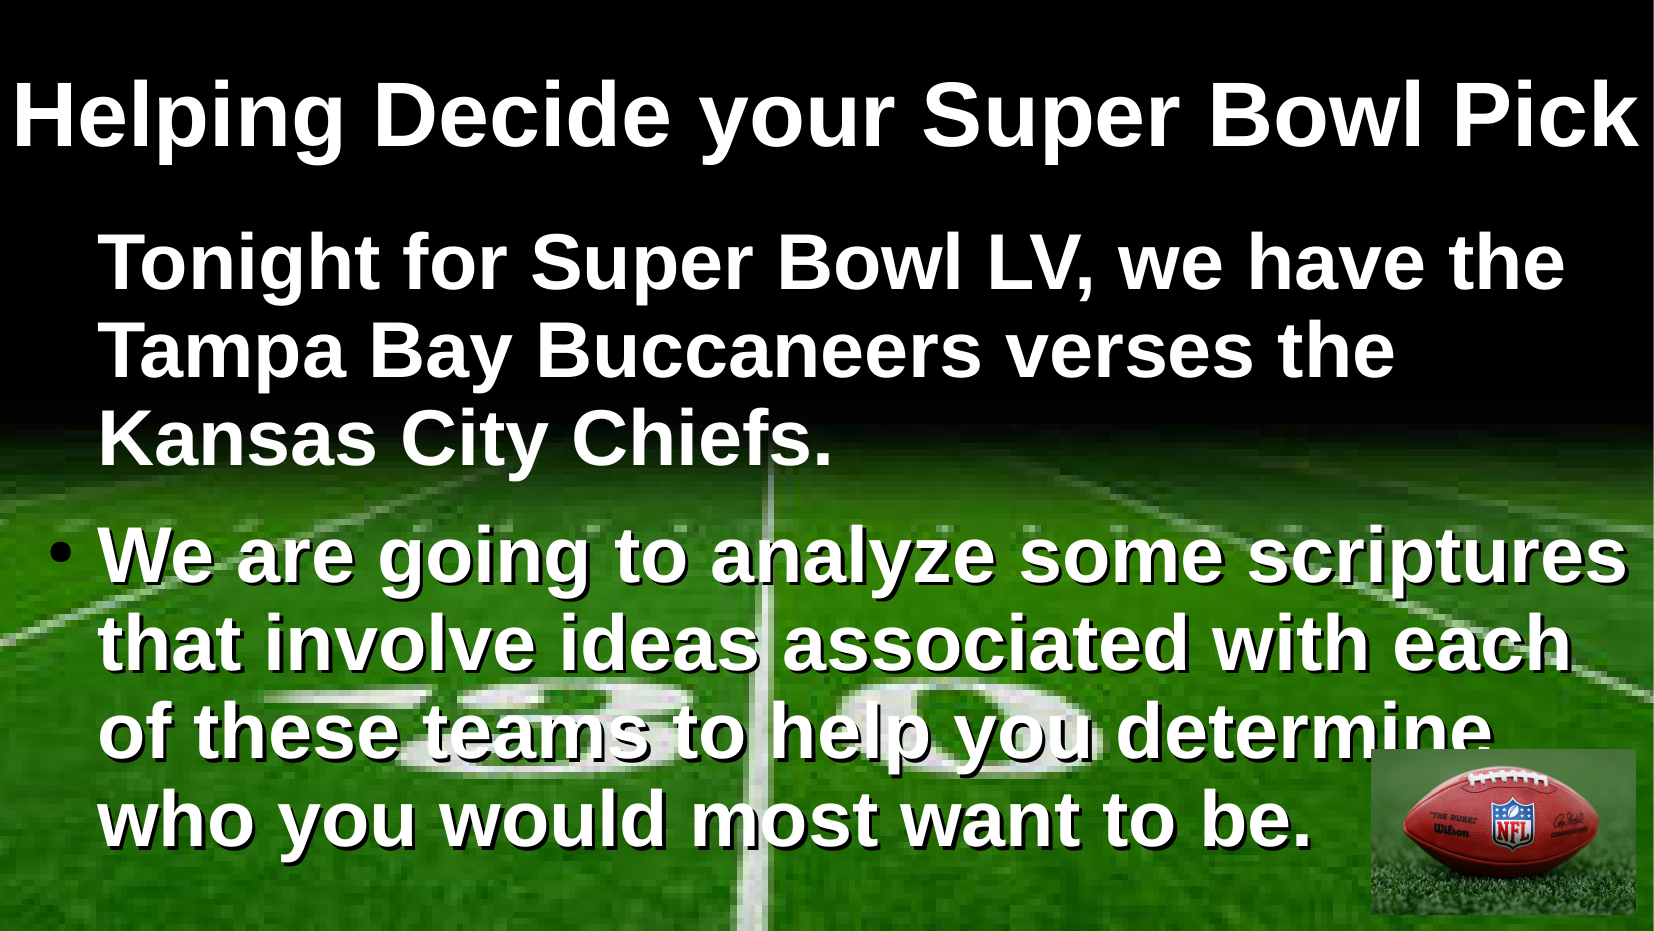

# Helping Decide your Super Bowl Pick
Tonight for Super Bowl LV, we have the Tampa Bay Buccaneers verses the Kansas City Chiefs.
We are going to analyze some scriptures that involve ideas associated with each of these teams to help you determine who you would most want to be.